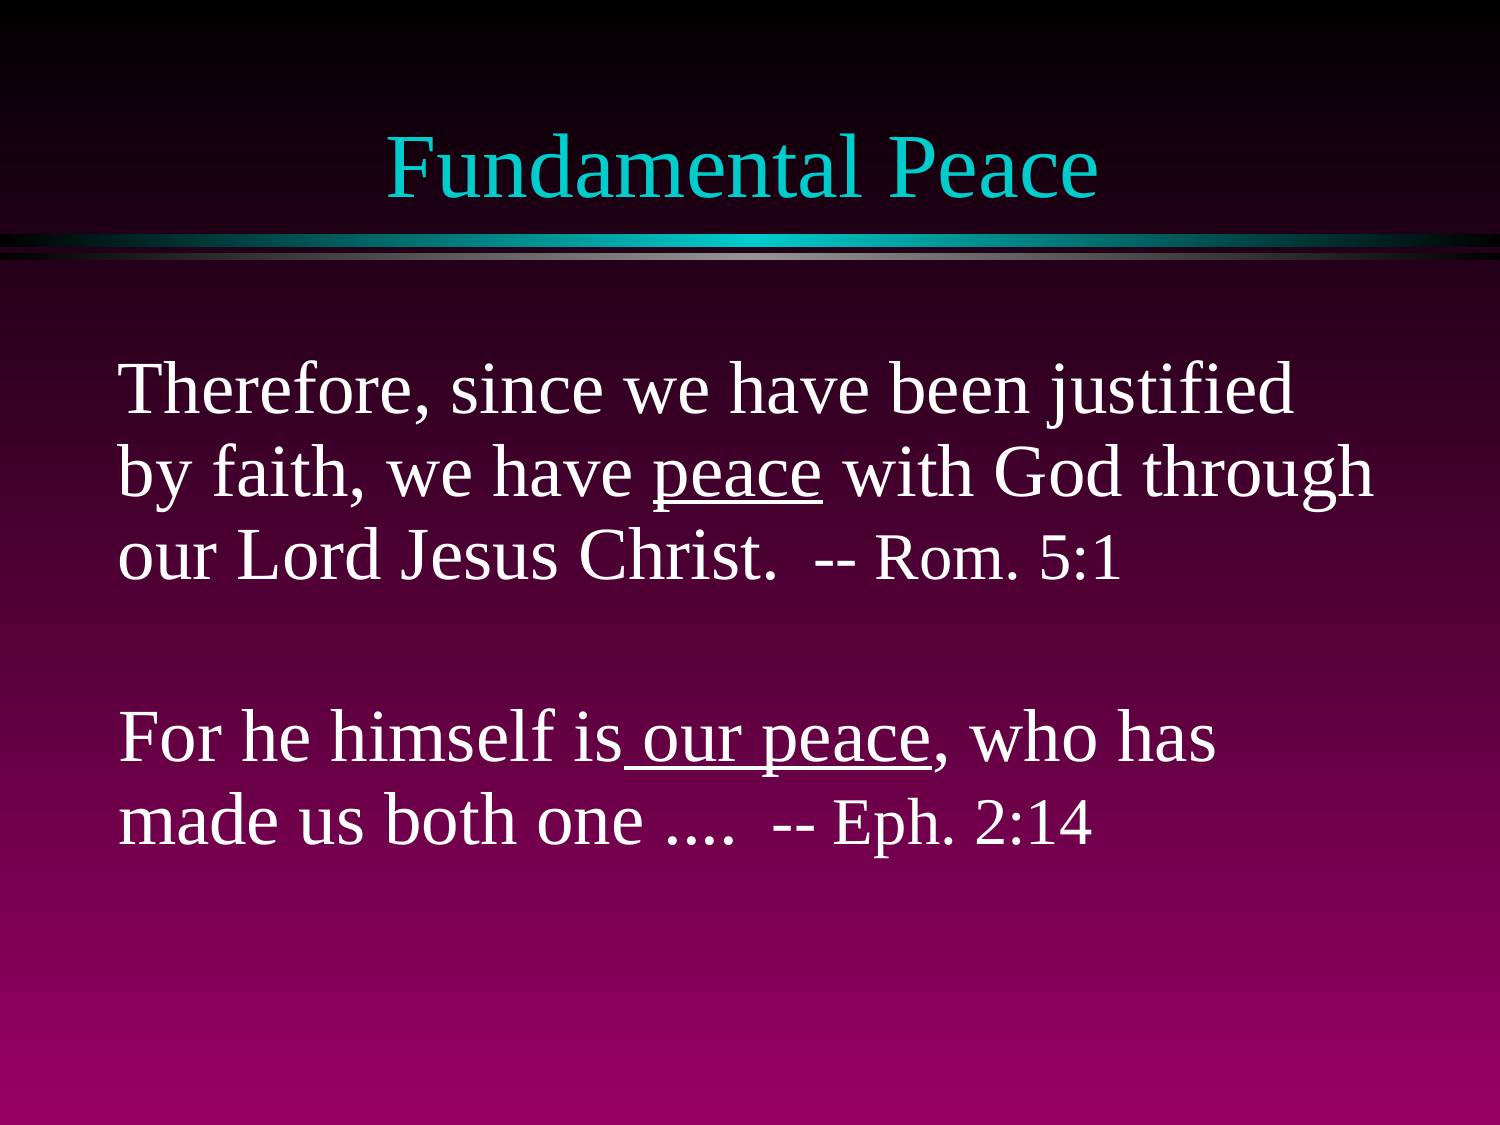

# Fundamental Peace
Therefore, since we have been justified by faith, we have peace with God through our Lord Jesus Christ. -- Rom. 5:1
For he himself is our peace, who has made us both one .... -- Eph. 2:14